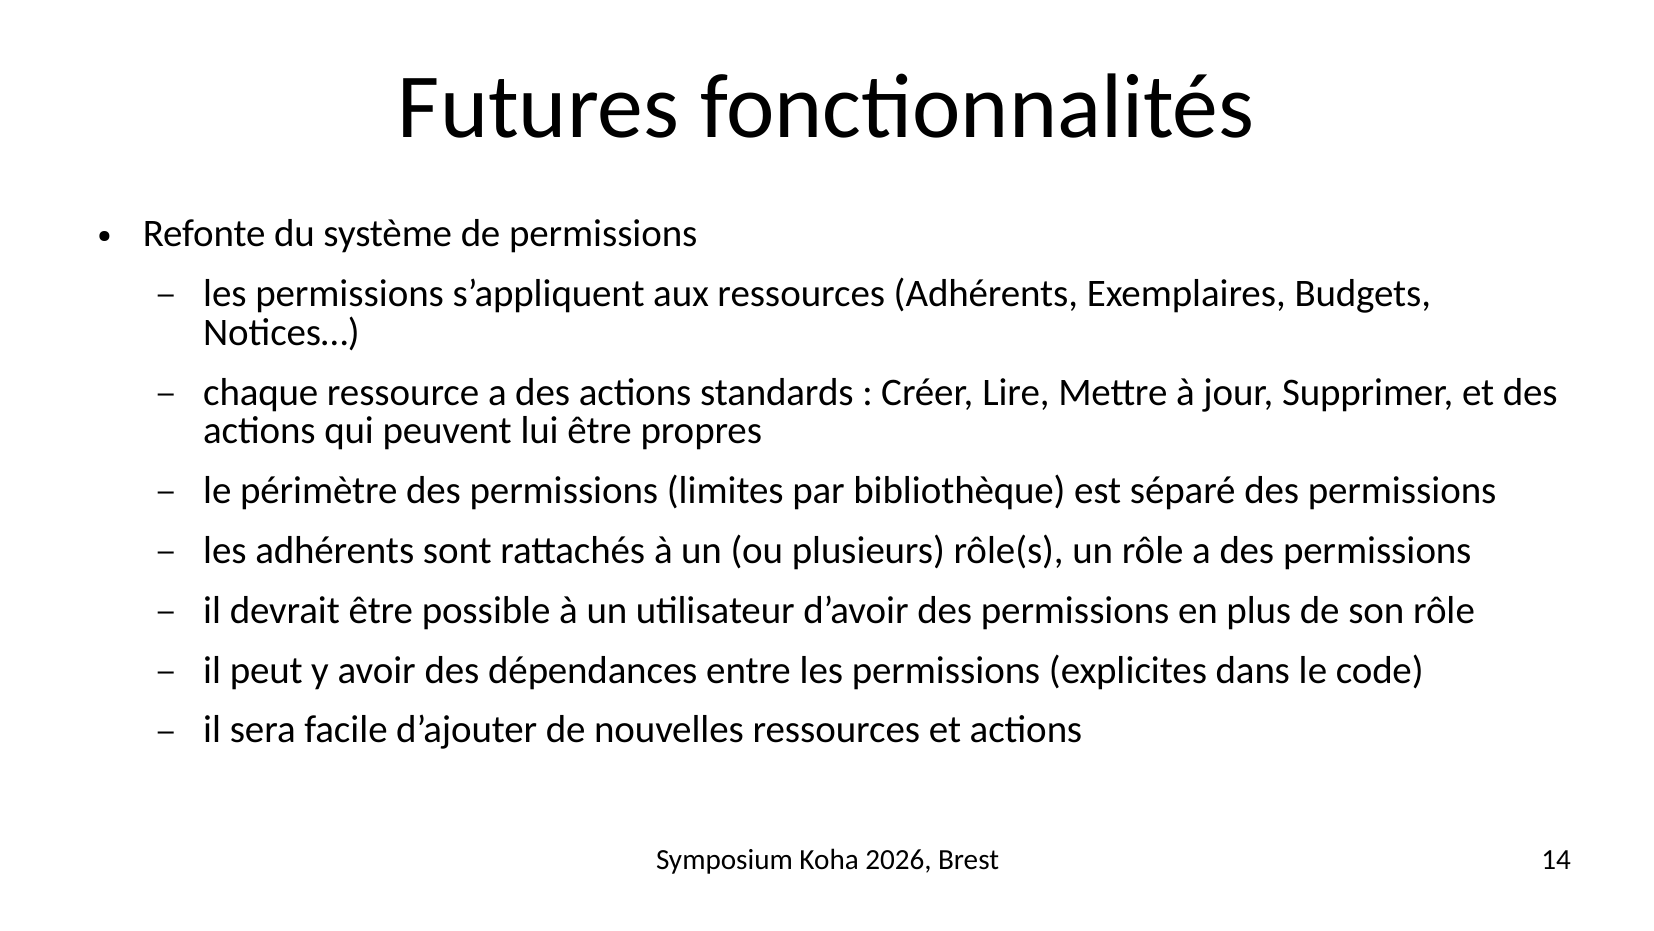

# Futures fonctionnalités
Refonte du système de permissions
les permissions s’appliquent aux ressources (Adhérents, Exemplaires, Budgets, Notices…)
chaque ressource a des actions standards : Créer, Lire, Mettre à jour, Supprimer, et des actions qui peuvent lui être propres
le périmètre des permissions (limites par bibliothèque) est séparé des permissions
les adhérents sont rattachés à un (ou plusieurs) rôle(s), un rôle a des permissions
il devrait être possible à un utilisateur d’avoir des permissions en plus de son rôle
il peut y avoir des dépendances entre les permissions (explicites dans le code)
il sera facile d’ajouter de nouvelles ressources et actions
Symposium Koha 2026, Brest
14